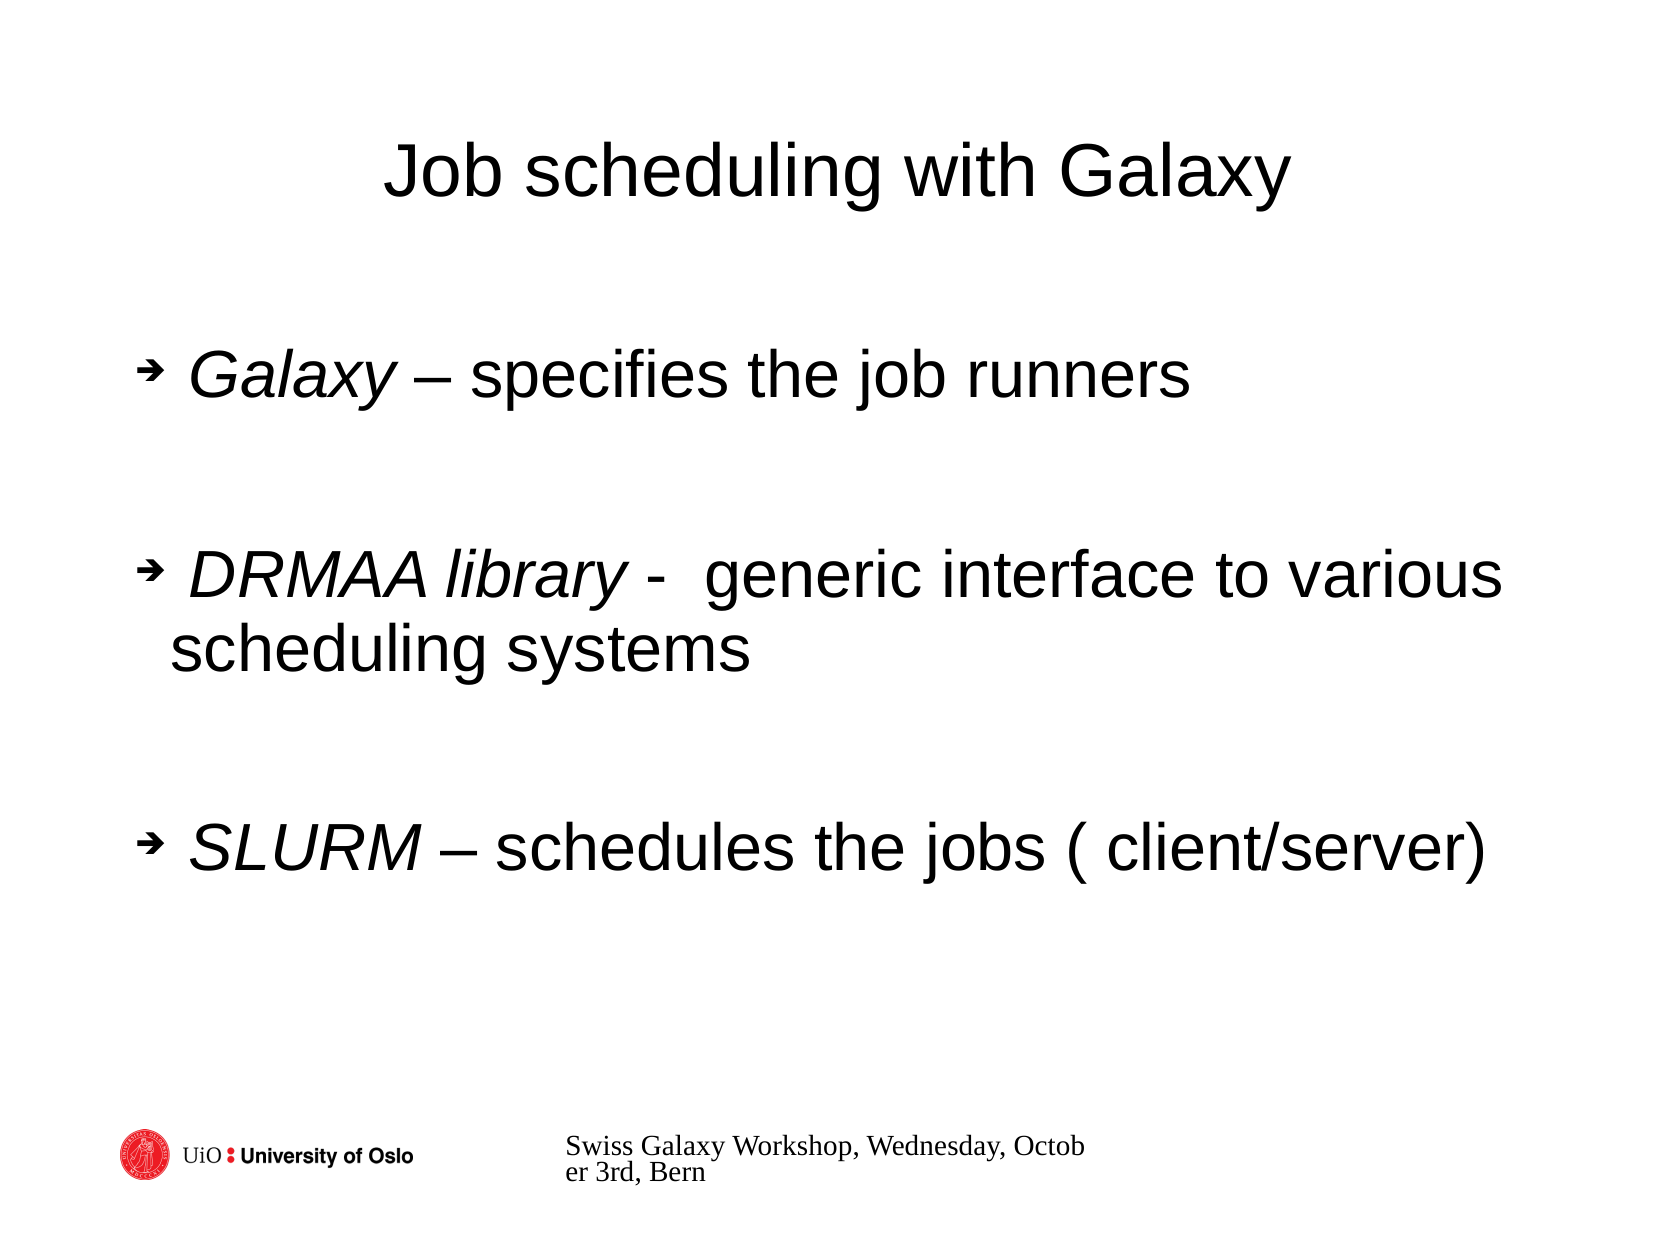

# Job scheduling with Galaxy
 Galaxy – specifies the job runners
 DRMAA library - generic interface to various scheduling systems
 SLURM – schedules the jobs ( client/server)
Swiss Galaxy Workshop, Wednesday, October 3rd, Bern